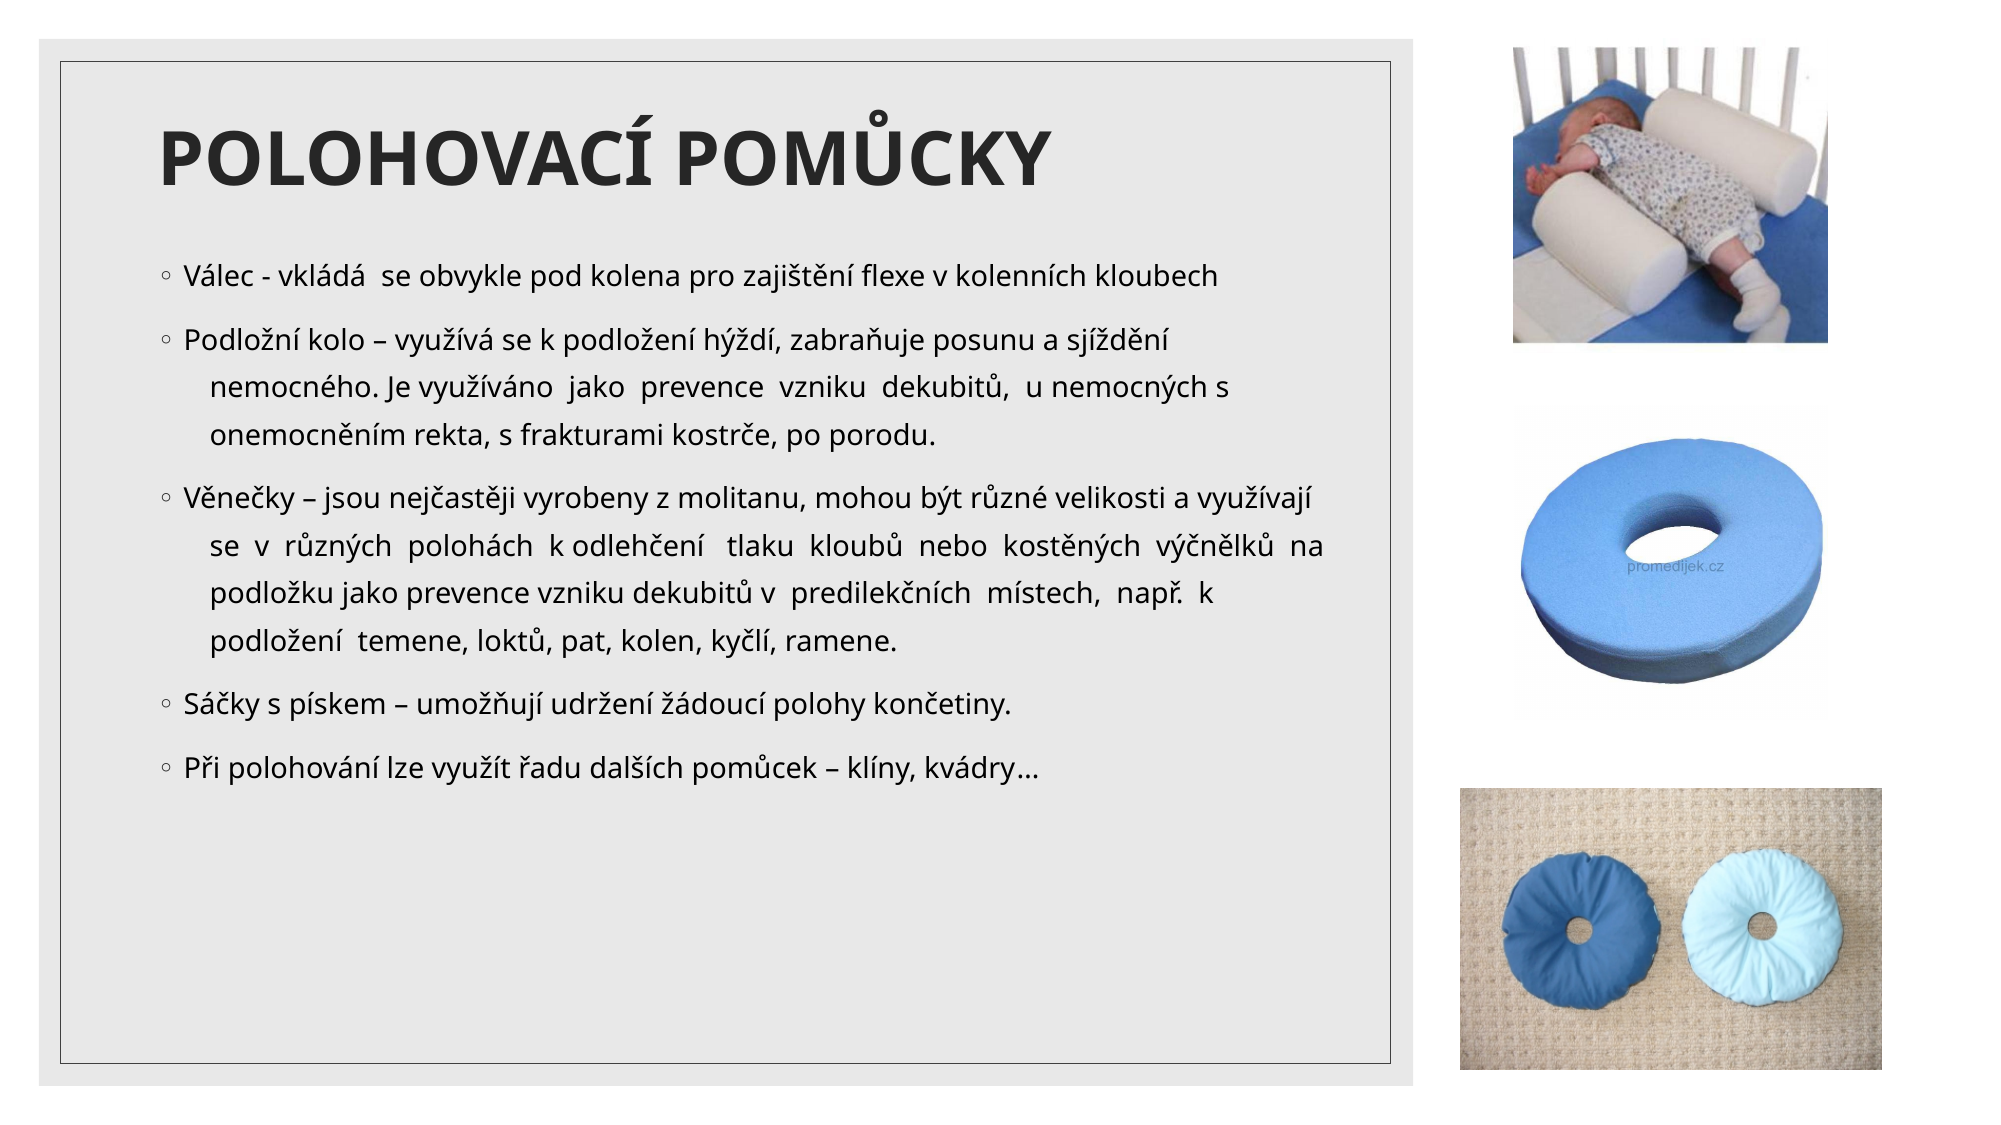

# POLOHOVACÍ POMŮCKY
Válec - vkládá  se obvykle pod kolena pro zajištění flexe v kolenních kloubech
Podložní kolo – využívá se k podložení hýždí, zabraňuje posunu a sjíždění nemocného. Je využíváno  jako  prevence  vzniku  dekubitů,  u nemocných s onemocněním rekta, s frakturami kostrče, po porodu.
Věnečky – jsou nejčastěji vyrobeny z molitanu, mohou být různé velikosti a využívají se  v  různých  polohách  k odlehčení   tlaku  kloubů  nebo  kostěných  výčnělků  na podložku jako prevence vzniku dekubitů v  predilekčních  místech,  např.  k  podložení  temene, loktů, pat, kolen, kyčlí, ramene.
Sáčky s pískem – umožňují udržení žádoucí polohy končetiny.
Při polohování lze využít řadu dalších pomůcek – klíny, kvádry…